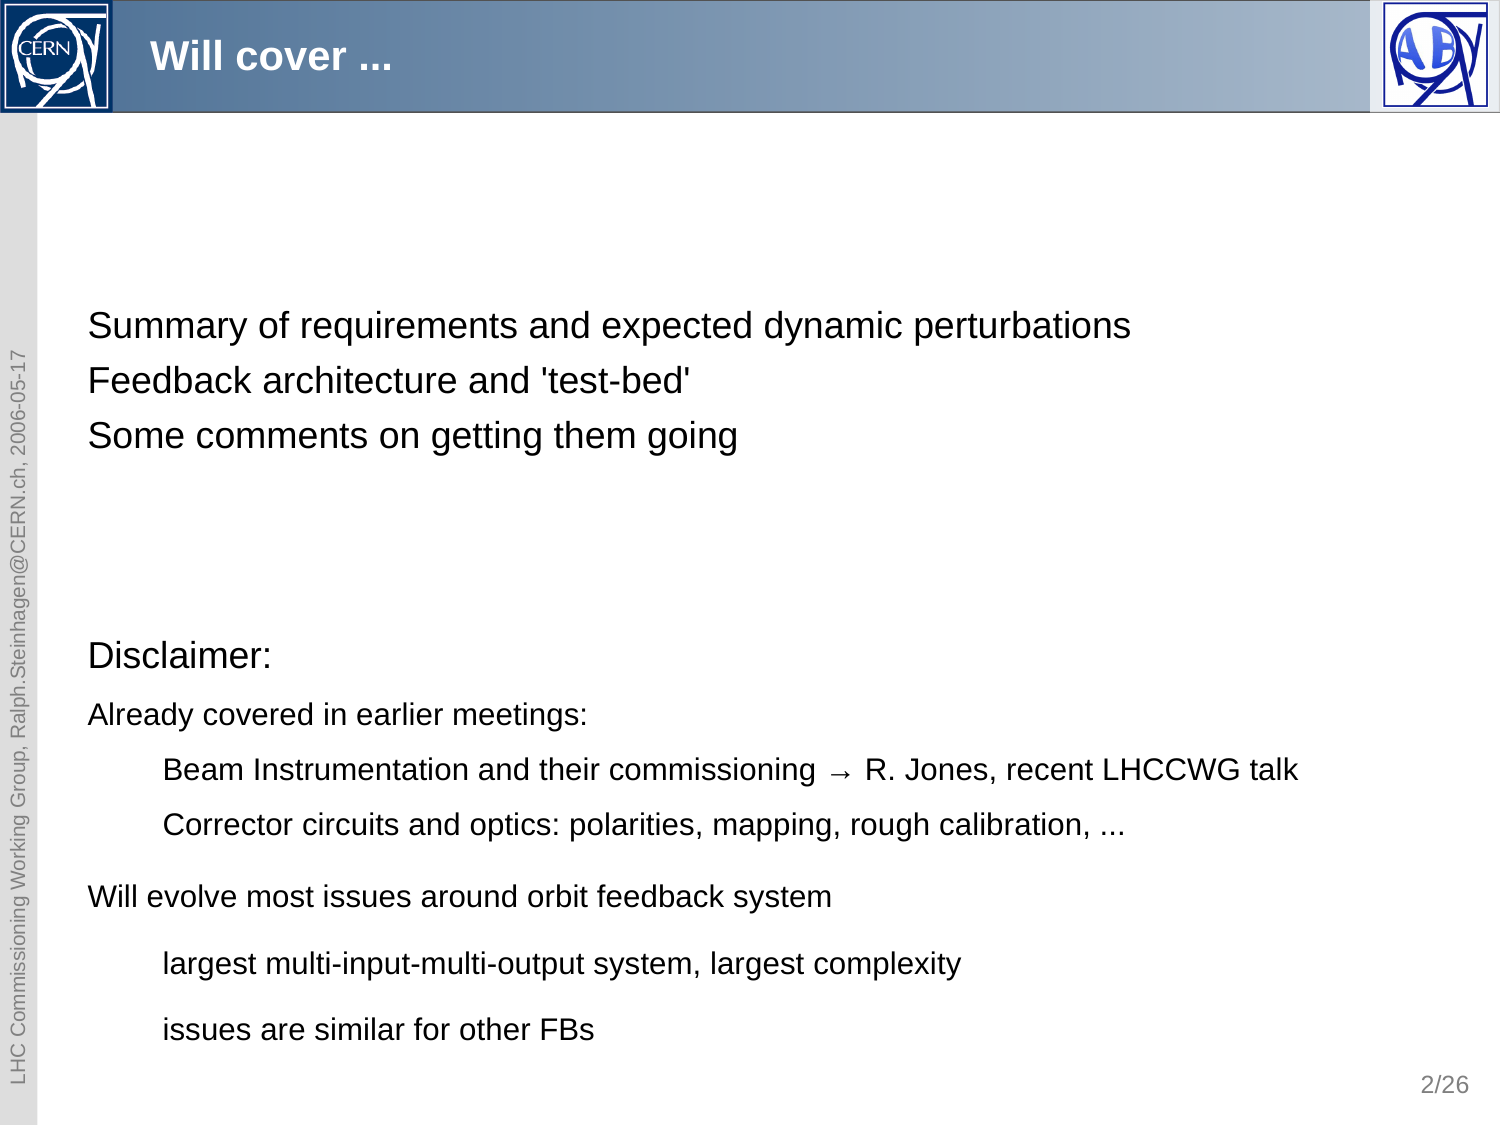

# Will cover ...
Summary of requirements and expected dynamic perturbations
Feedback architecture and 'test-bed'
Some comments on getting them going
Disclaimer:
Already covered in earlier meetings:
Beam Instrumentation and their commissioning → R. Jones, recent LHCCWG talk
Corrector circuits and optics: polarities, mapping, rough calibration, ...
Will evolve most issues around orbit feedback system
largest multi-input-multi-output system, largest complexity
issues are similar for other FBs